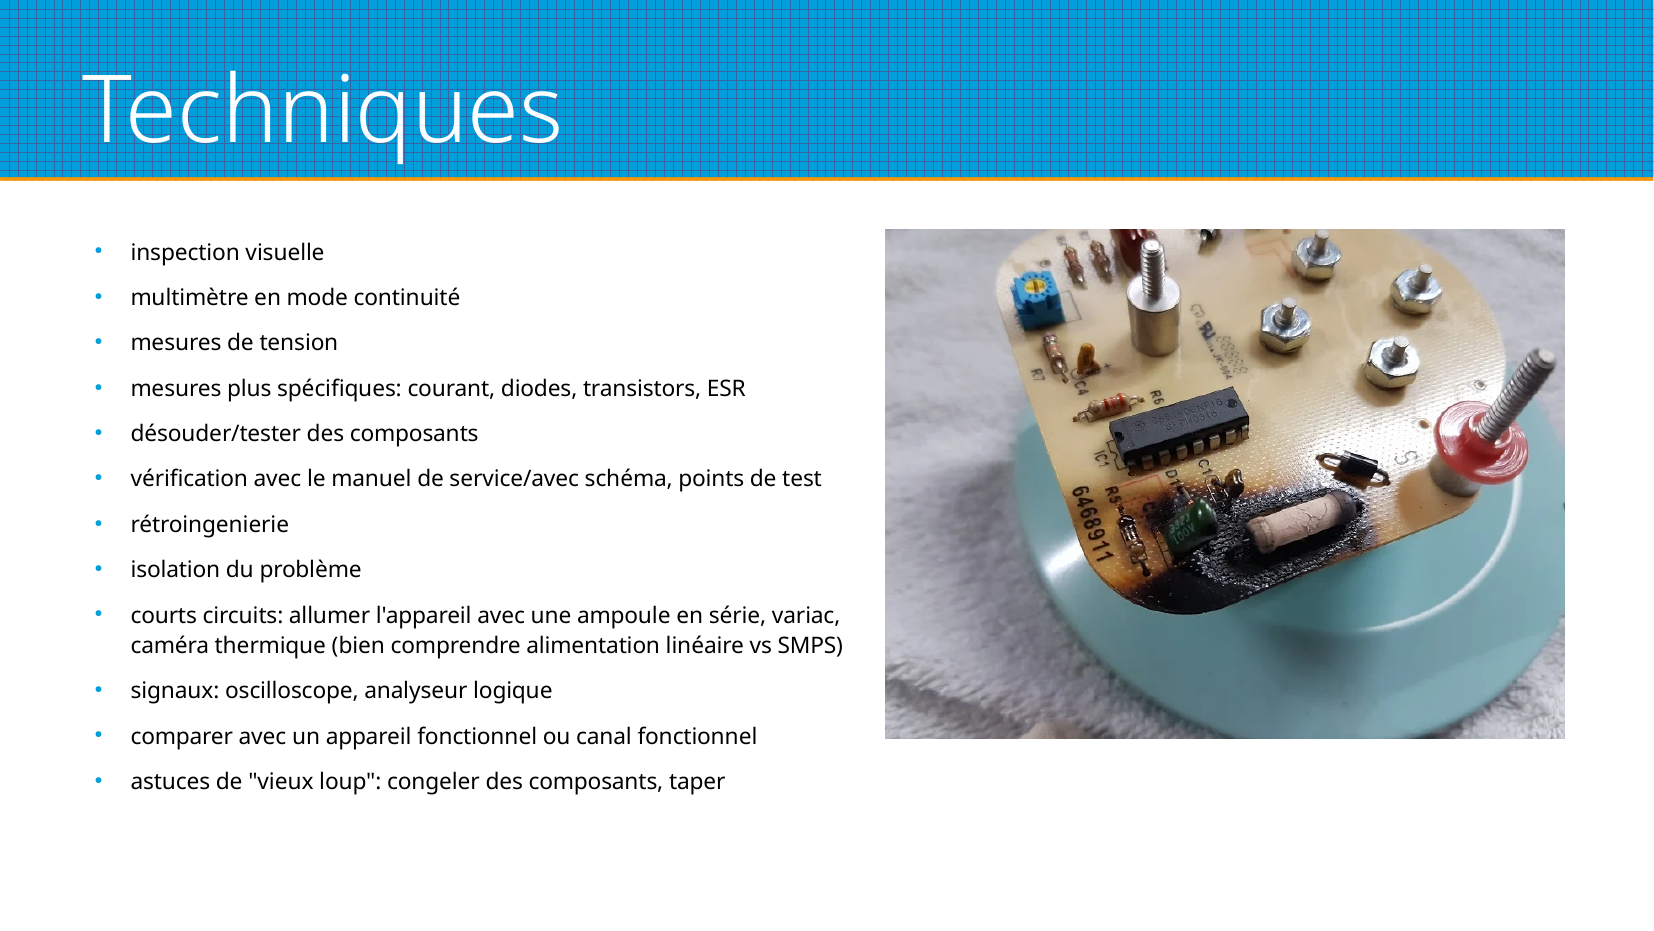

# Techniques
inspection visuelle
multimètre en mode continuité
mesures de tension
mesures plus spécifiques: courant, diodes, transistors, ESR
désouder/tester des composants
vérification avec le manuel de service/avec schéma, points de test
rétroingenierie
isolation du problème
courts circuits: allumer l'appareil avec une ampoule en série, variac, caméra thermique (bien comprendre alimentation linéaire vs SMPS)
signaux: oscilloscope, analyseur logique
comparer avec un appareil fonctionnel ou canal fonctionnel
astuces de "vieux loup": congeler des composants, taper